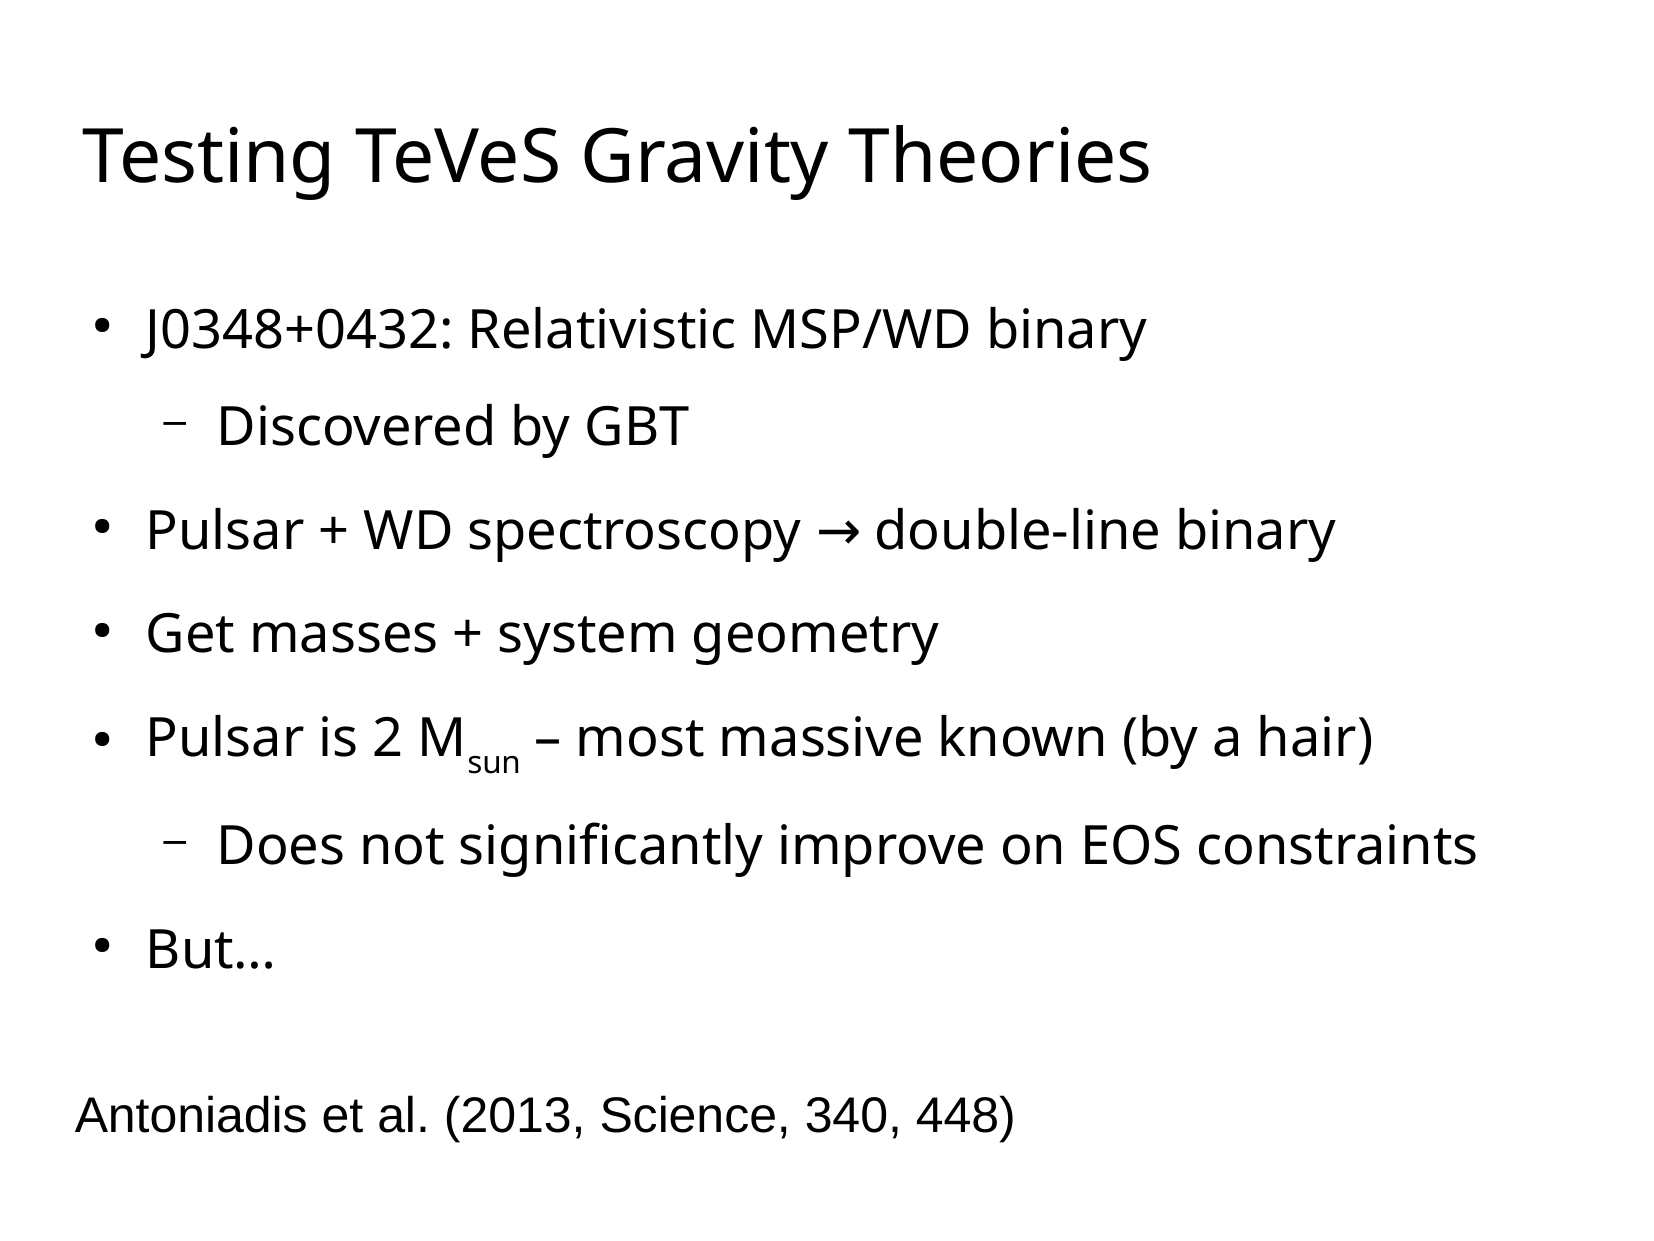

# Testing TeVeS Gravity Theories
J0348+0432: Relativistic MSP/WD binary
Discovered by GBT
Pulsar + WD spectroscopy → double-line binary
Get masses + system geometry
Pulsar is 2 Msun – most massive known (by a hair)
Does not significantly improve on EOS constraints
But…
Antoniadis et al. (2013, Science, 340, 448)